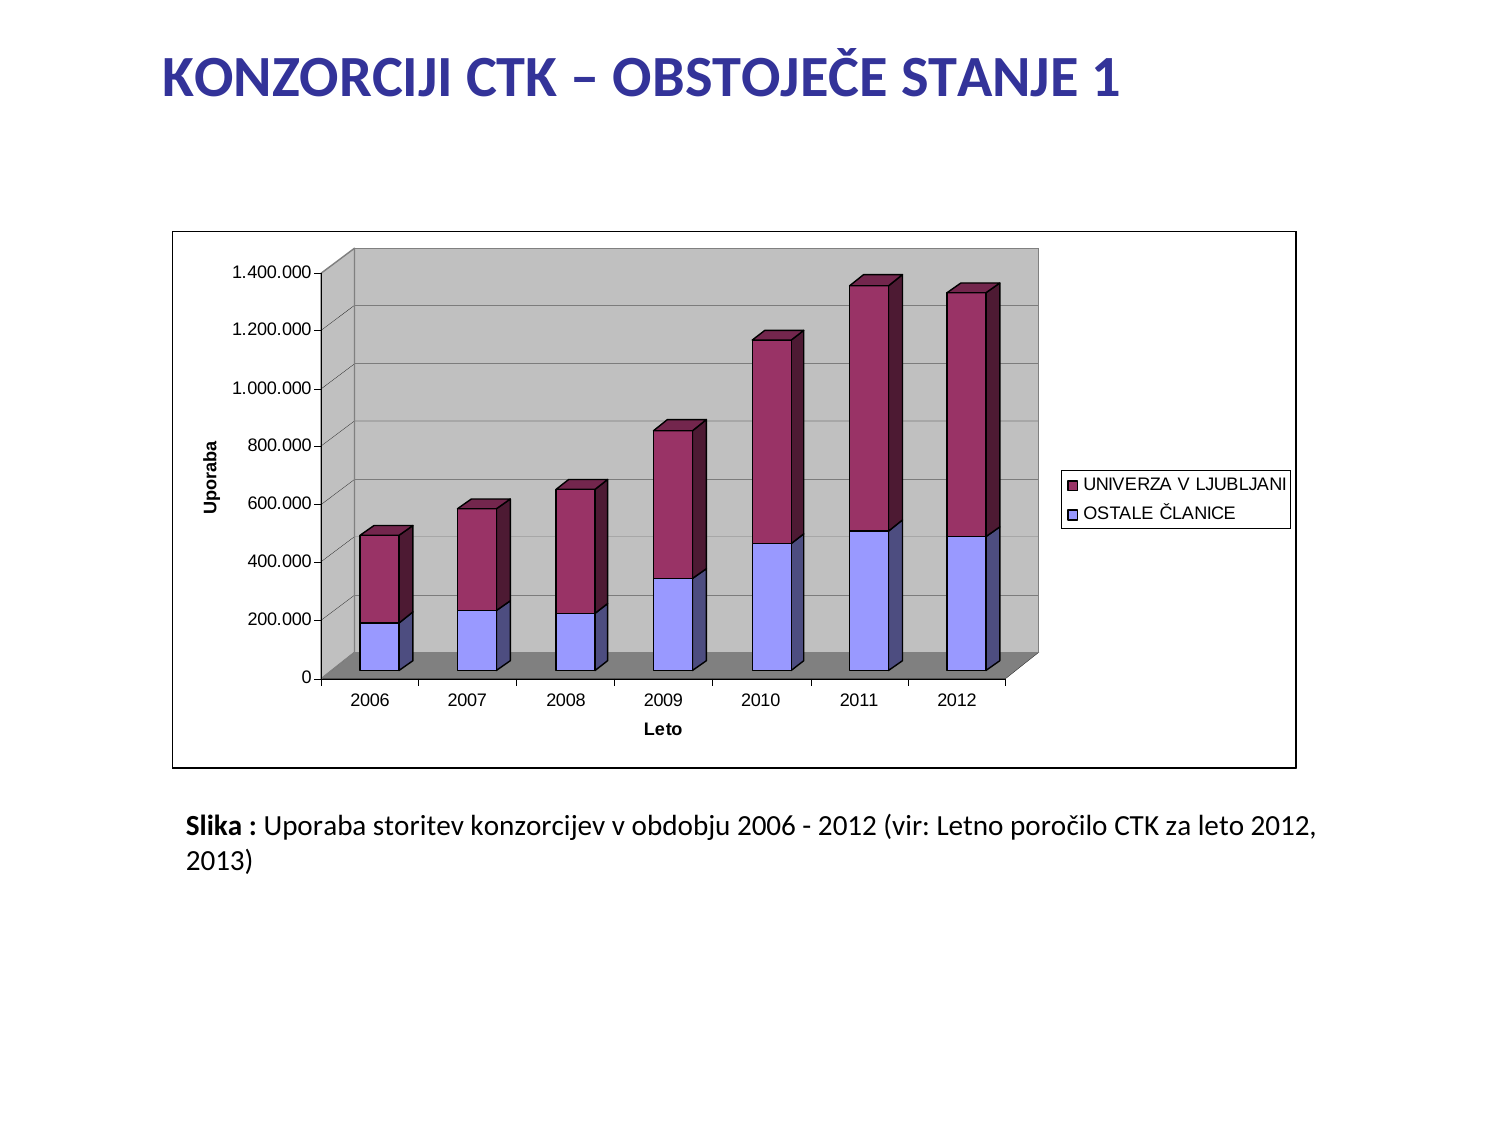

# KONZORCIJI CTK – OBSTOJEČE STANJE 1
Slika : Uporaba storitev konzorcijev v obdobju 2006 - 2012 (vir: Letno poročilo CTK za leto 2012, 2013)